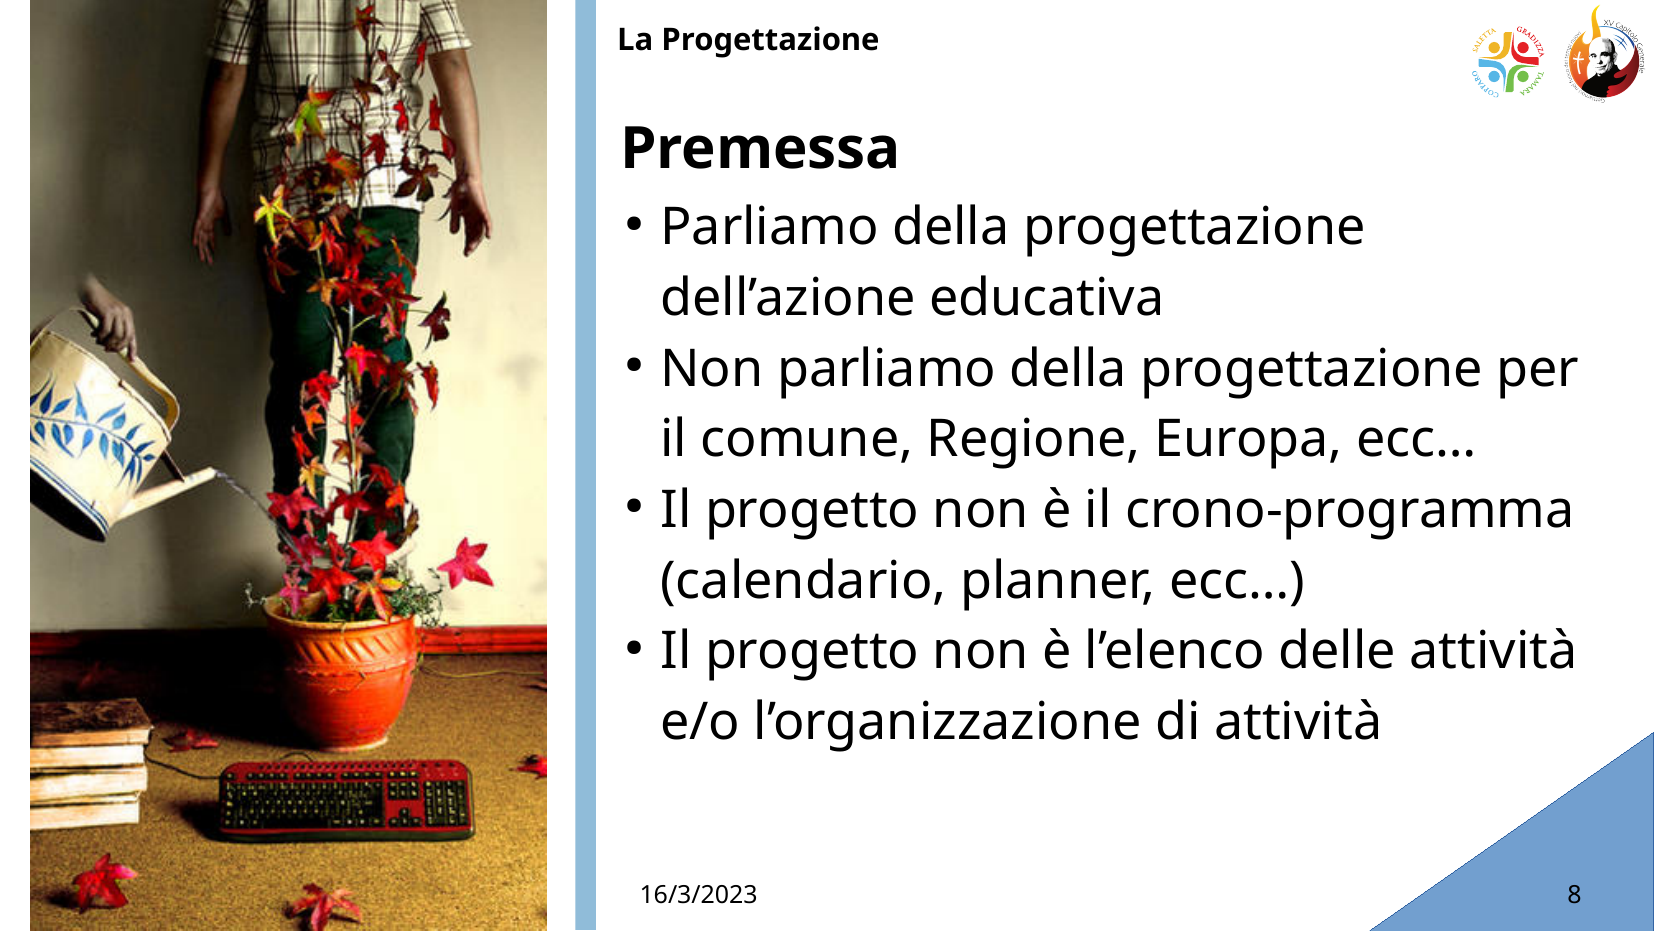

La Progettazione
Premessa
# Parliamo della progettazione dell’azione educativa
Non parliamo della progettazione per il comune, Regione, Europa, ecc…
Il progetto non è il crono-programma (calendario, planner, ecc…)
Il progetto non è l’elenco delle attività e/o l’organizzazione di attività